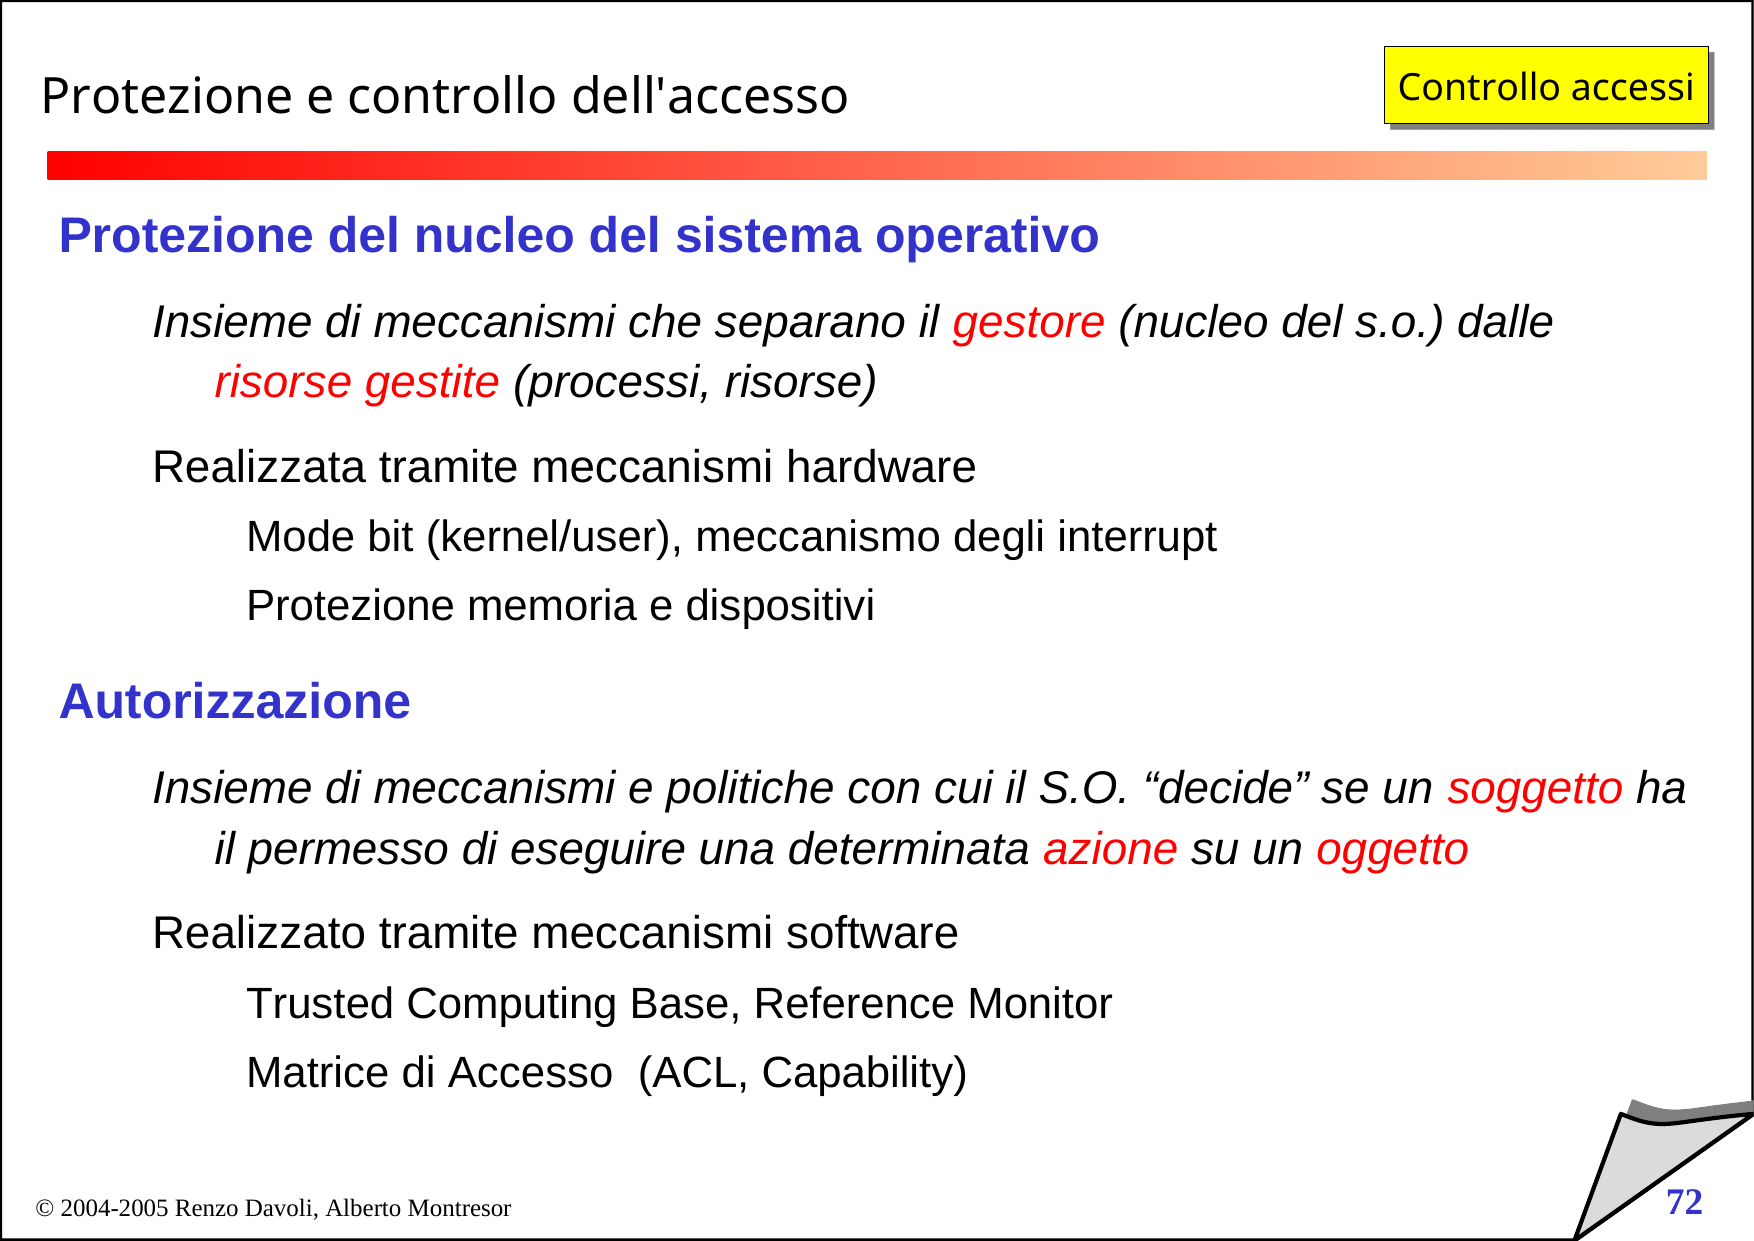

Controllo accessi
# Protezione e controllo dell'accesso
Protezione del nucleo del sistema operativo
Insieme di meccanismi che separano il gestore (nucleo del s.o.) dalle risorse gestite (processi, risorse)
Realizzata tramite meccanismi hardware
Mode bit (kernel/user), meccanismo degli interrupt
Protezione memoria e dispositivi
Autorizzazione
Insieme di meccanismi e politiche con cui il S.O. “decide” se un soggetto ha il permesso di eseguire una determinata azione su un oggetto
Realizzato tramite meccanismi software
Trusted Computing Base, Reference Monitor
Matrice di Accesso (ACL, Capability)